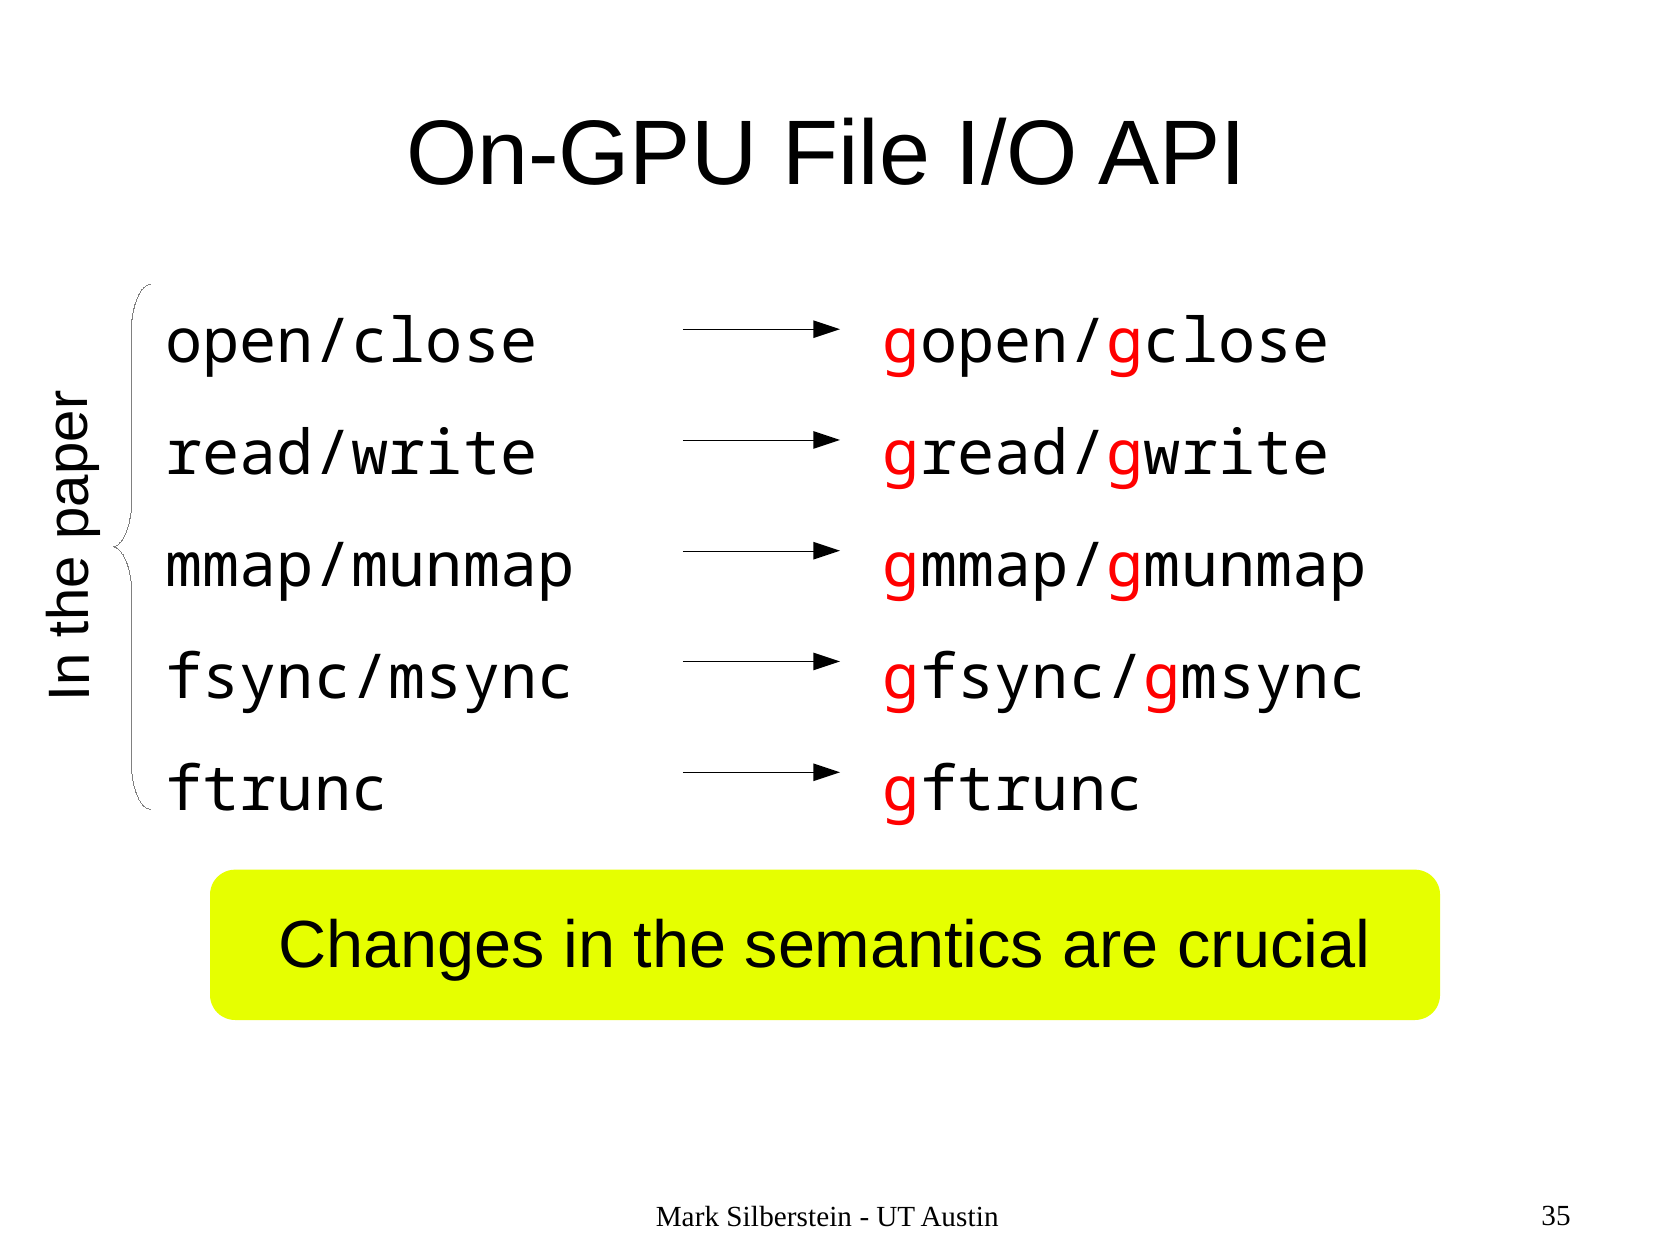

# On-GPU File I/O API
open/close
read/write
mmap/munmap
fsync/msync
ftrunc
gopen/gclose
gread/gwrite
gmmap/gmunmap
gfsync/gmsync
gftrunc
In the paper
Changes in the semantics are crucial
35
Mark Silberstein - UT Austin